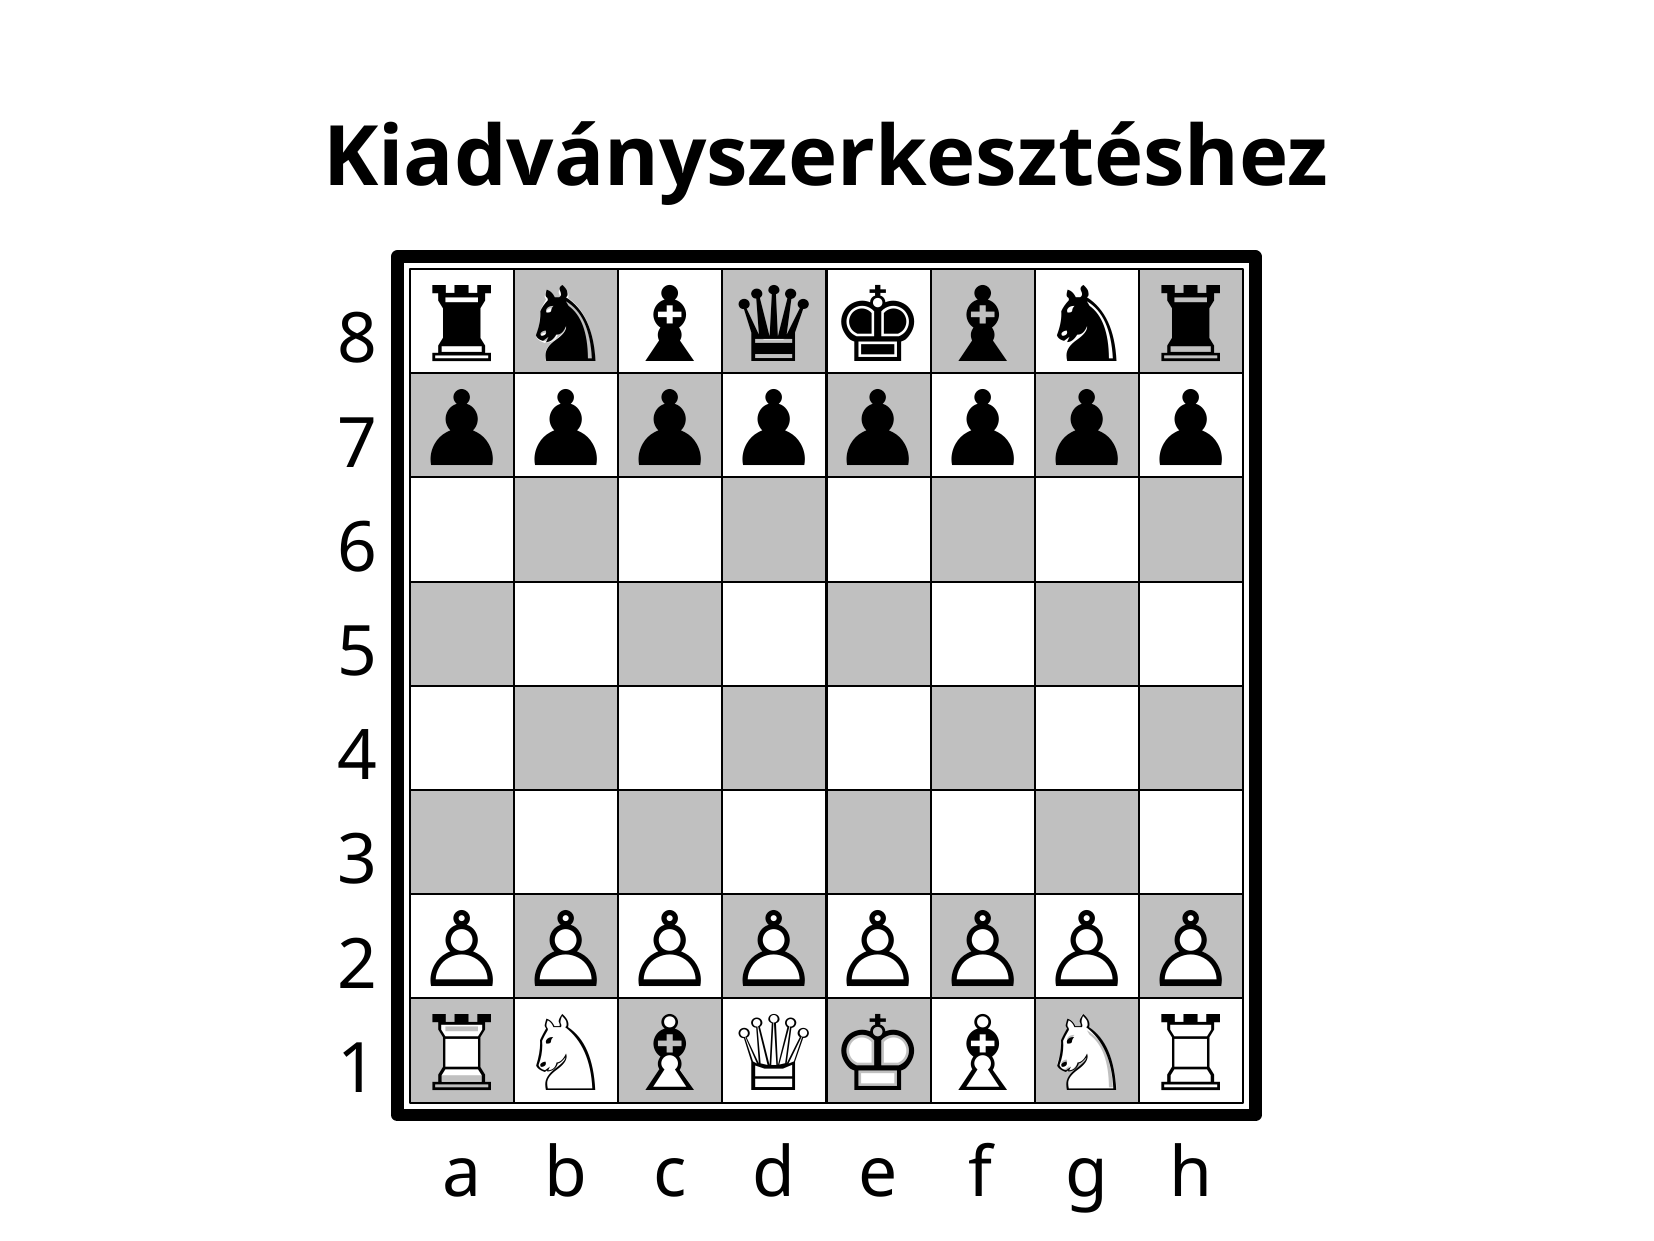

# Kiadványszerkesztéshez
8
7
6
5
4
3
2
1
a
b
c
d
e
f
g
h
♖
♜
♘
♞
♗
♝
♕
♛
♔
♚
♗
♝
♘
♞
♖
♜
♙
♟
♙
♟
♙
♟
♙
♟
♙
♟
♙
♟
♙
♟
♙
♟
♟
♙
♟
♙
♟
♙
♟
♙
♟
♙
♟
♙
♟
♙
♟
♙
♜
♖
♞
♘
♝
♗
♛
♕
♚
♔
♝
♗
♞
♘
♜
♖